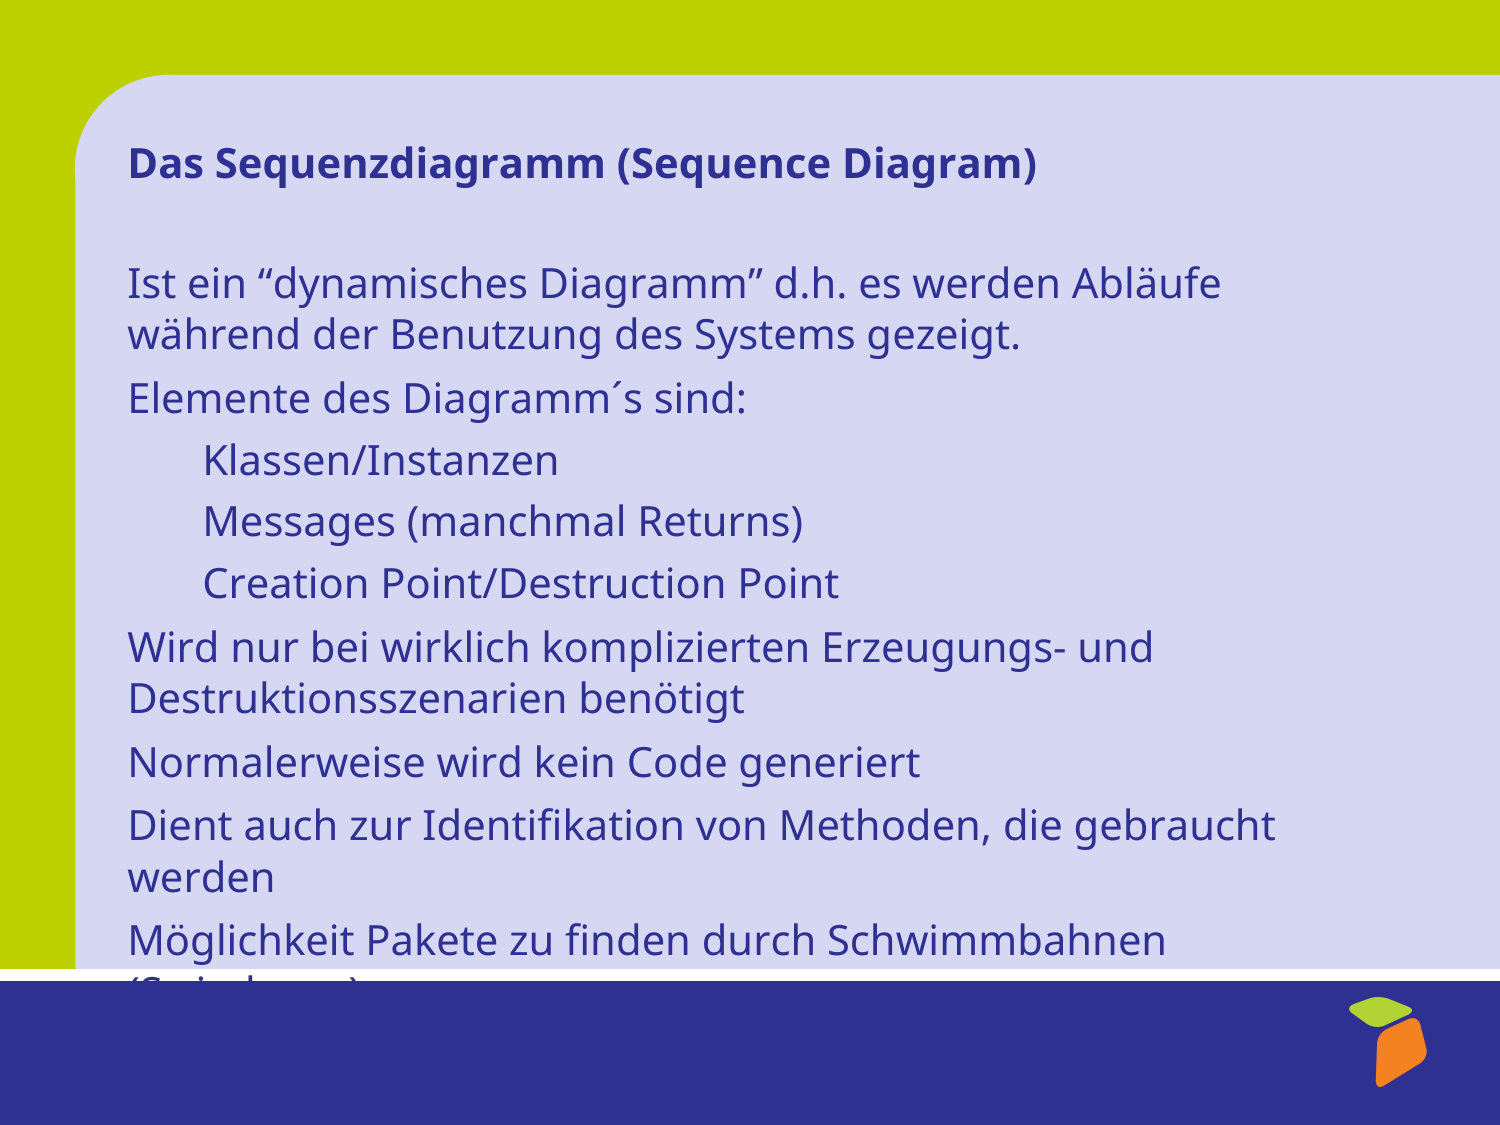

# Das Sequenzdiagramm (Sequence Diagram)
Ist ein “dynamisches Diagramm” d.h. es werden Abläufe während der Benutzung des Systems gezeigt.
Elemente des Diagramm´s sind:
Klassen/Instanzen
Messages (manchmal Returns)
Creation Point/Destruction Point
Wird nur bei wirklich komplizierten Erzeugungs- und Destruktionsszenarien benötigt
Normalerweise wird kein Code generiert
Dient auch zur Identifikation von Methoden, die gebraucht werden
Möglichkeit Pakete zu finden durch Schwimmbahnen (Swimlanes)